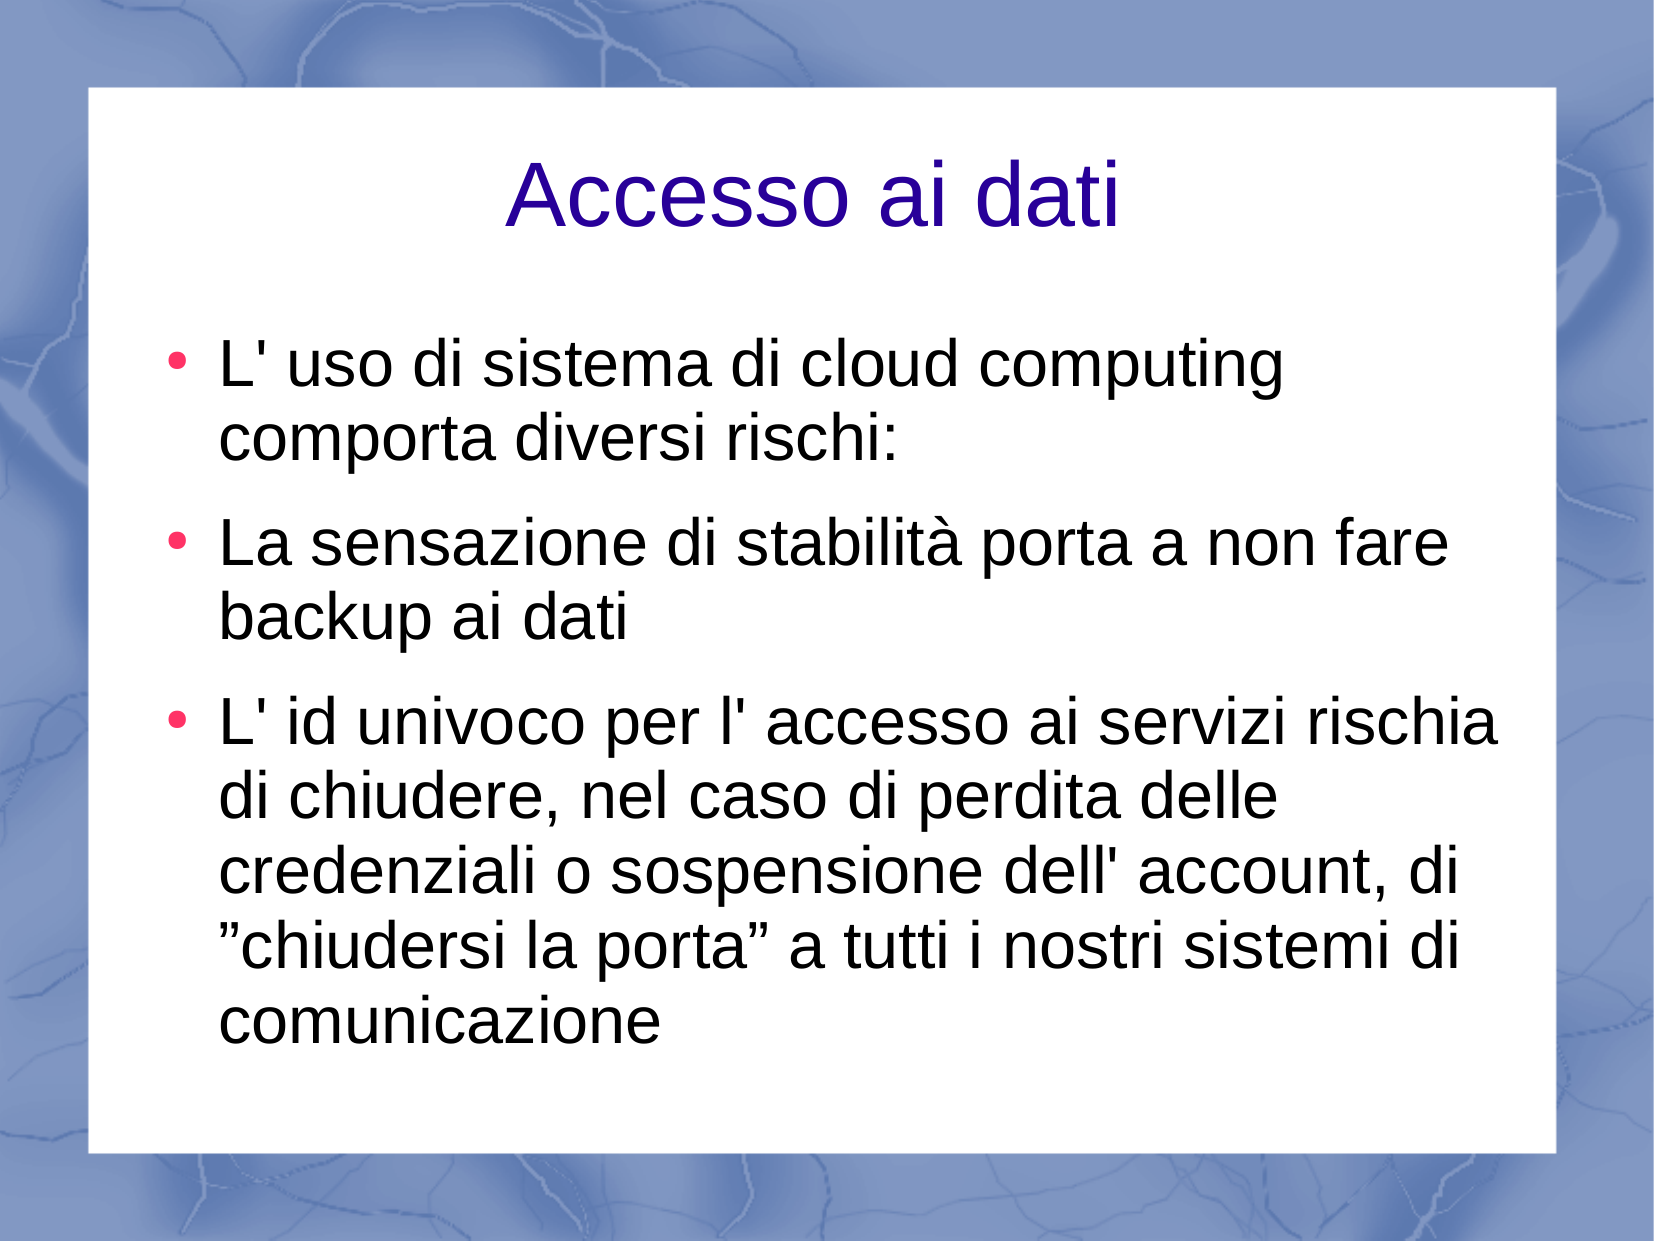

# Accesso ai dati
L' uso di sistema di cloud computing comporta diversi rischi:
La sensazione di stabilità porta a non fare backup ai dati
L' id univoco per l' accesso ai servizi rischia di chiudere, nel caso di perdita delle credenziali o sospensione dell' account, di ”chiudersi la porta” a tutti i nostri sistemi di comunicazione